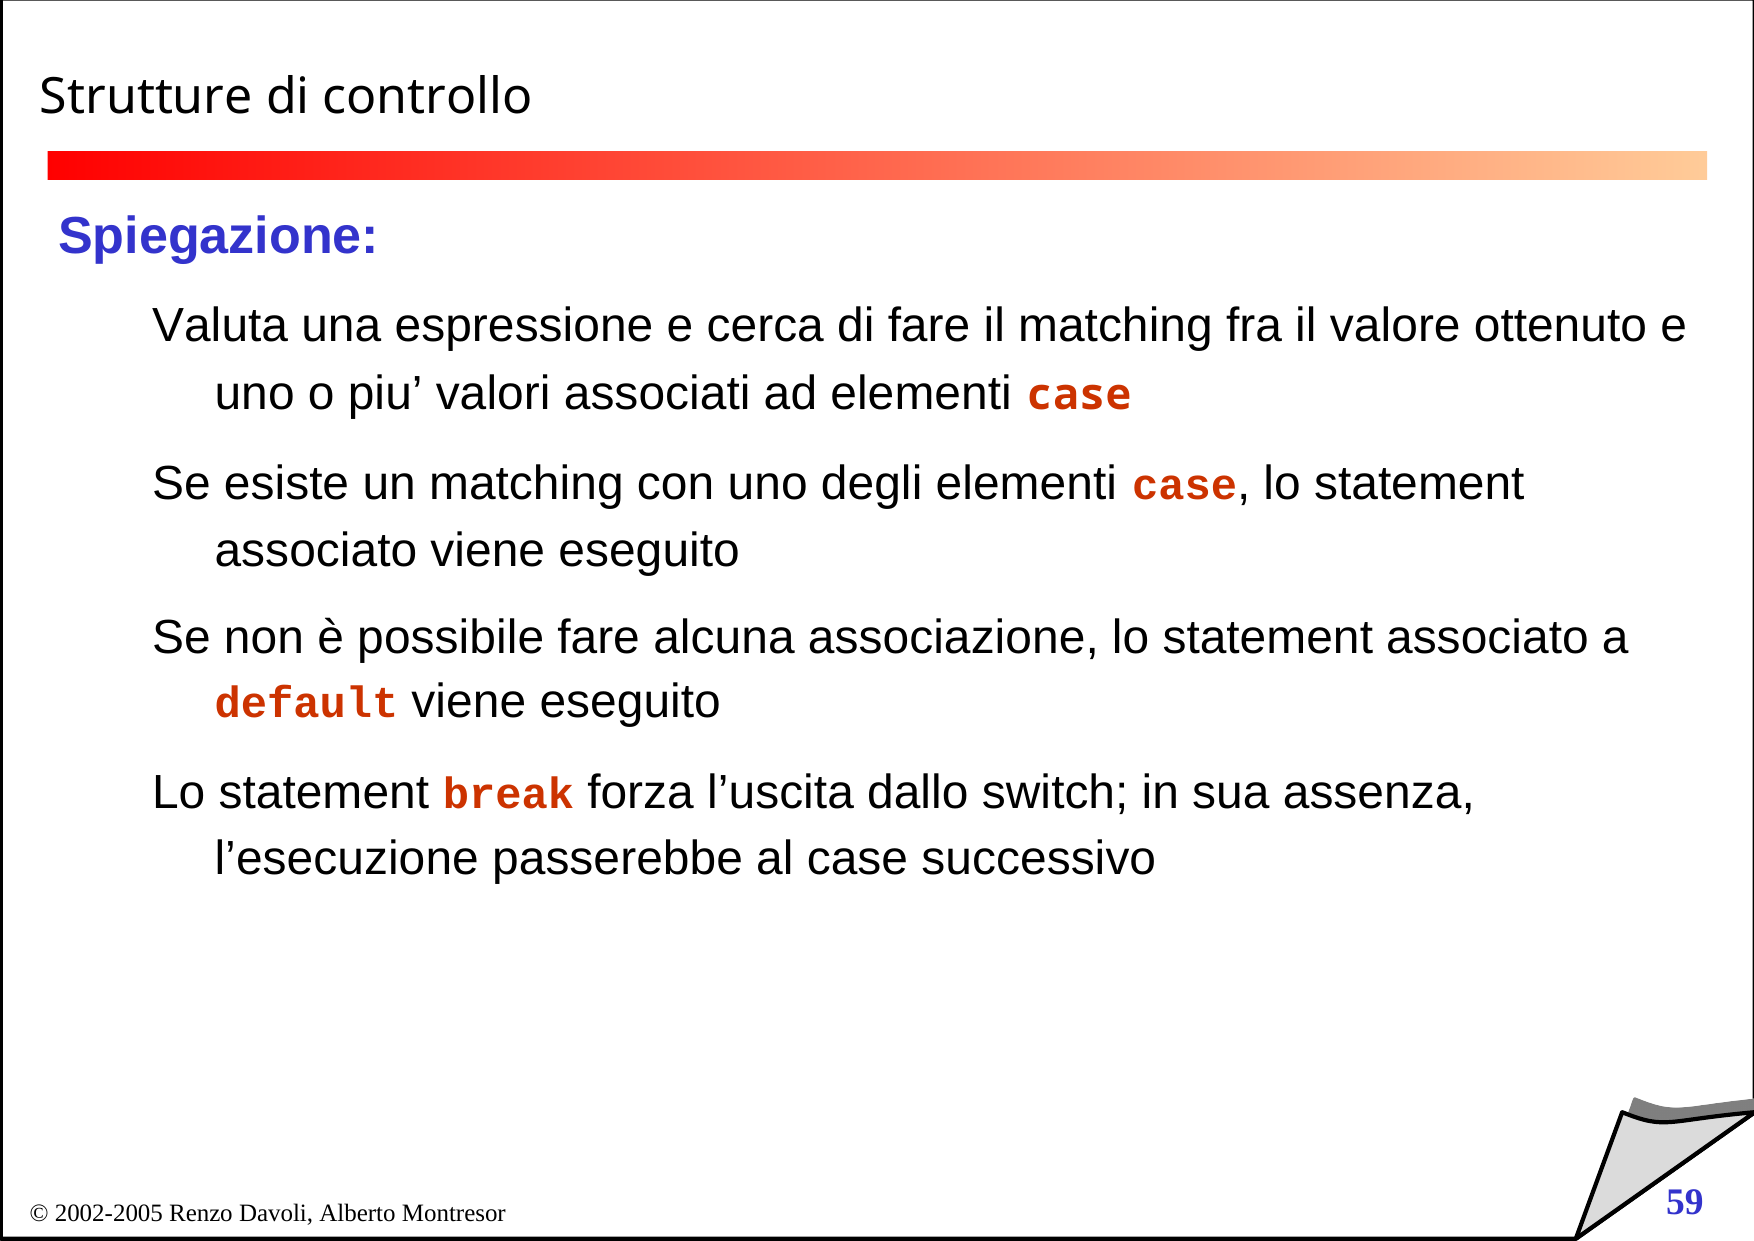

# Strutture di controllo
Spiegazione:
Valuta una espressione e cerca di fare il matching fra il valore ottenuto e uno o piu’ valori associati ad elementi case
Se esiste un matching con uno degli elementi case, lo statement associato viene eseguito
Se non è possibile fare alcuna associazione, lo statement associato a default viene eseguito
Lo statement break forza l’uscita dallo switch; in sua assenza, l’esecuzione passerebbe al case successivo